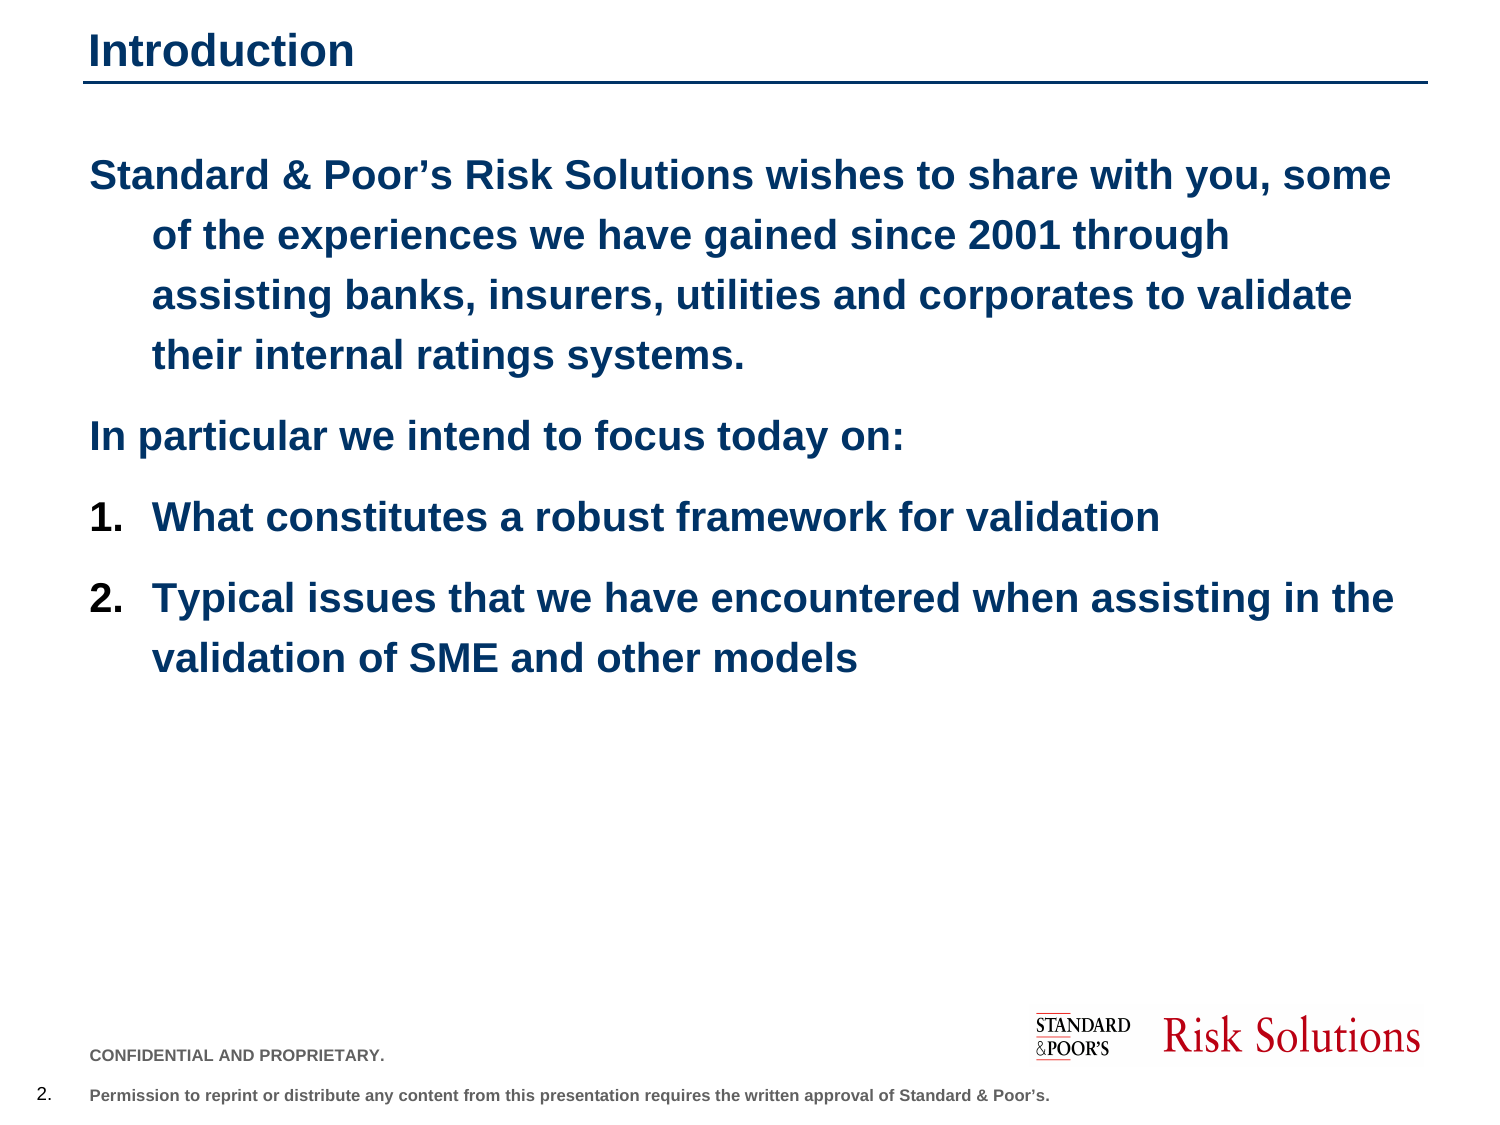

# Introduction
Standard & Poor’s Risk Solutions wishes to share with you, some of the experiences we have gained since 2001 through assisting banks, insurers, utilities and corporates to validate their internal ratings systems.
In particular we intend to focus today on:
What constitutes a robust framework for validation
Typical issues that we have encountered when assisting in the validation of SME and other models